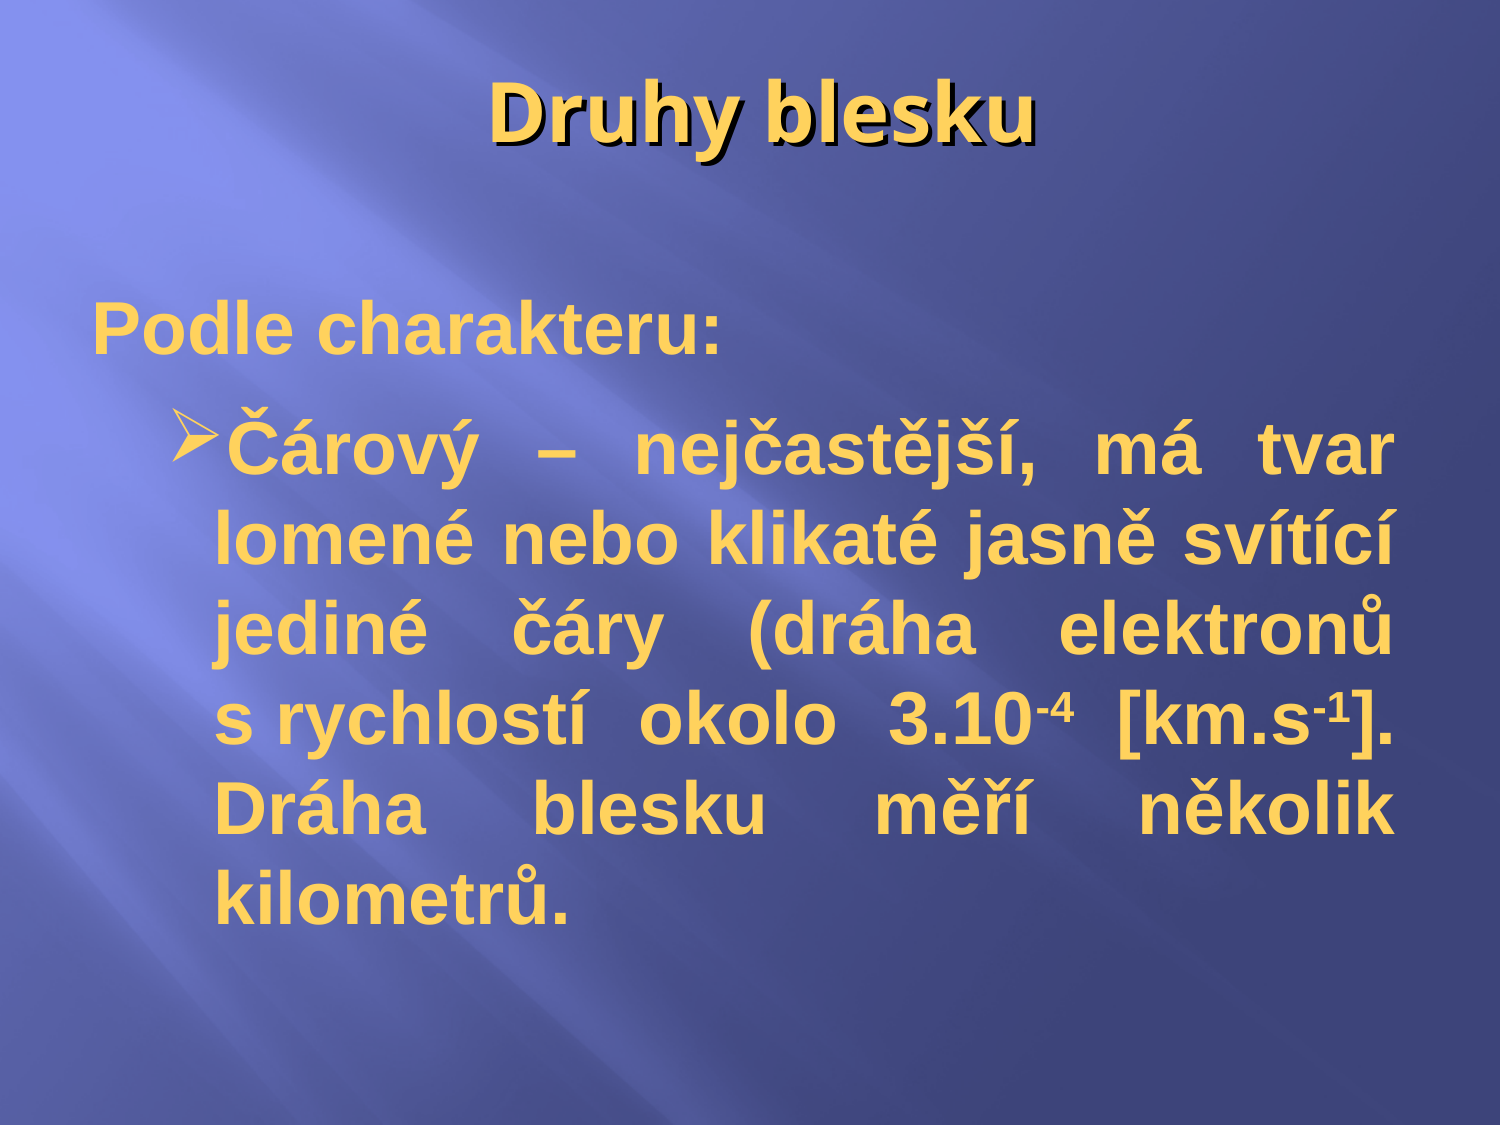

# Druhy blesku
Podle charakteru:
Čárový – nejčastější, má tvar lomené nebo klikaté jasně svítící jediné čáry (dráha elektronů s rychlostí okolo 3.10-4 [km.s-1]. Dráha blesku měří několik kilometrů.